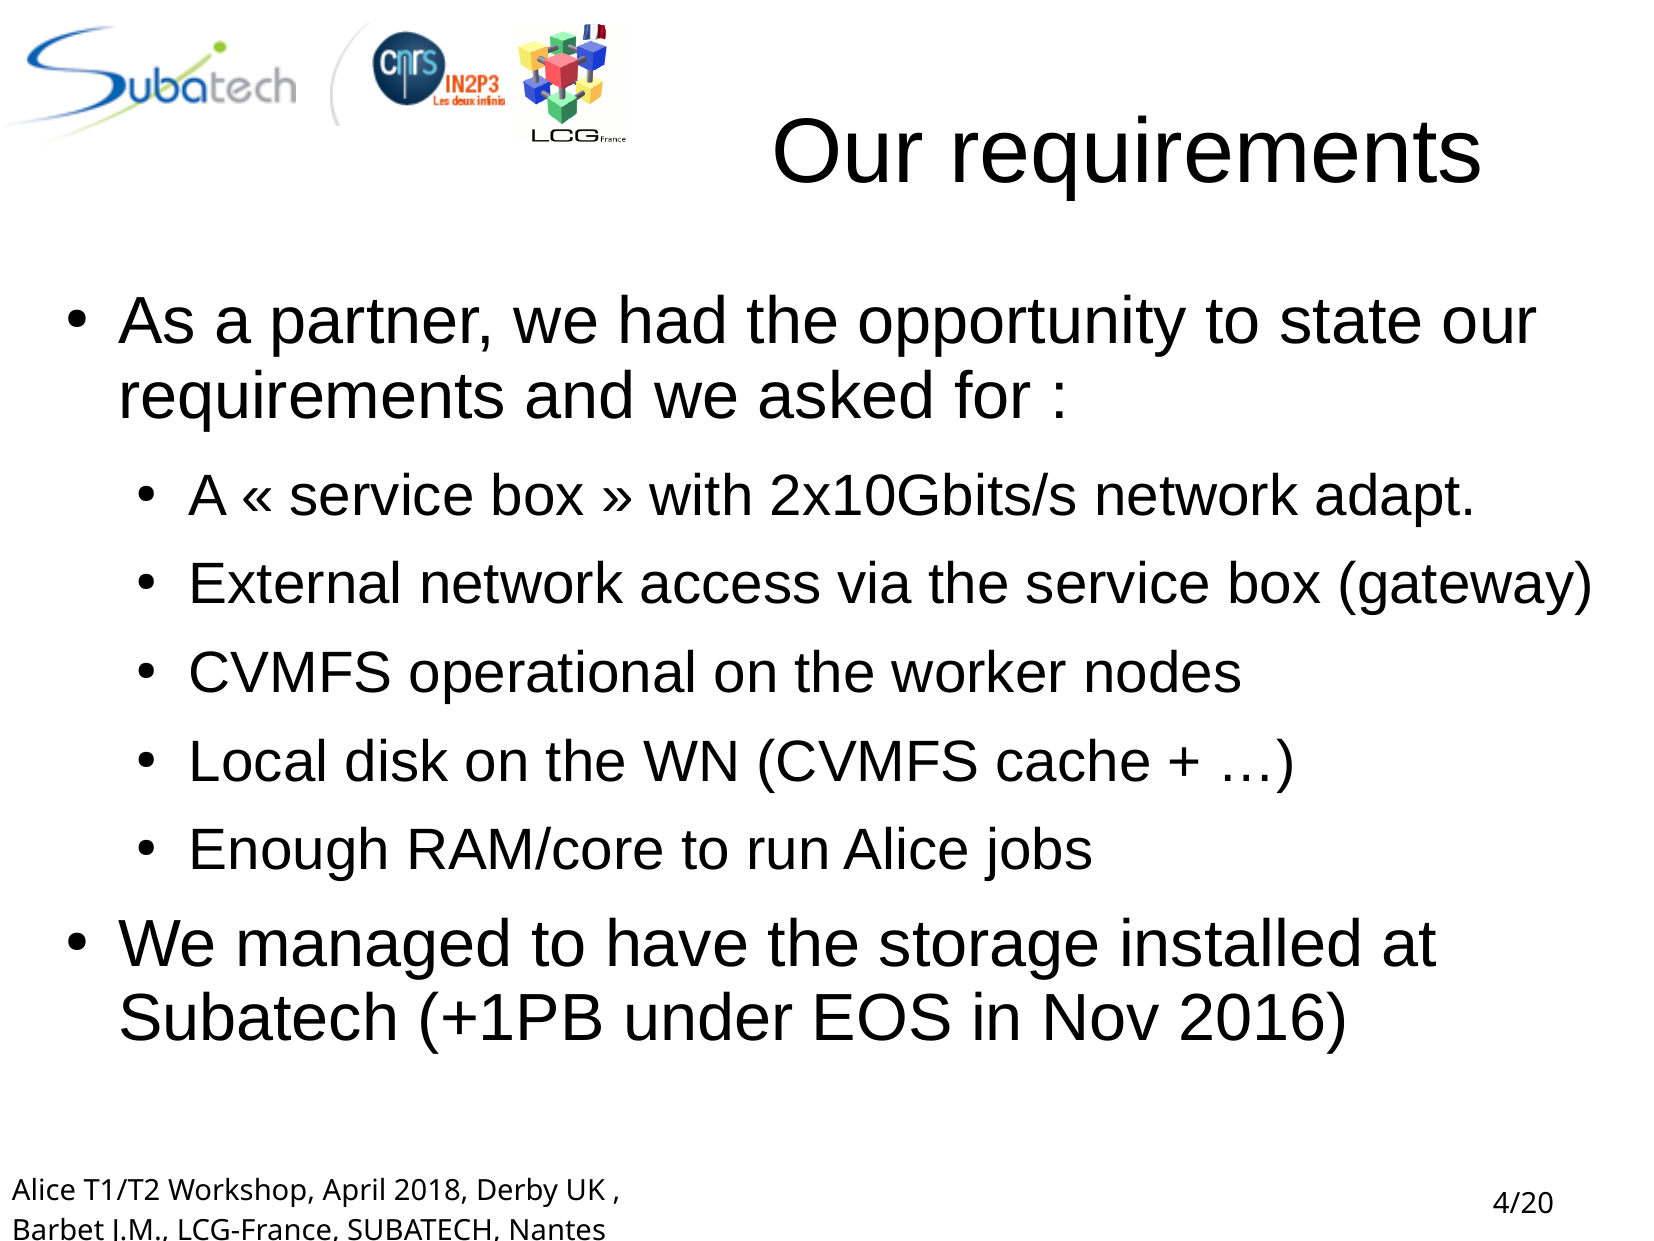

# Our requirements
As a partner, we had the opportunity to state our requirements and we asked for :
A « service box » with 2x10Gbits/s network adapt.
External network access via the service box (gateway)
CVMFS operational on the worker nodes
Local disk on the WN (CVMFS cache + …)
Enough RAM/core to run Alice jobs
We managed to have the storage installed at Subatech (+1PB under EOS in Nov 2016)
4